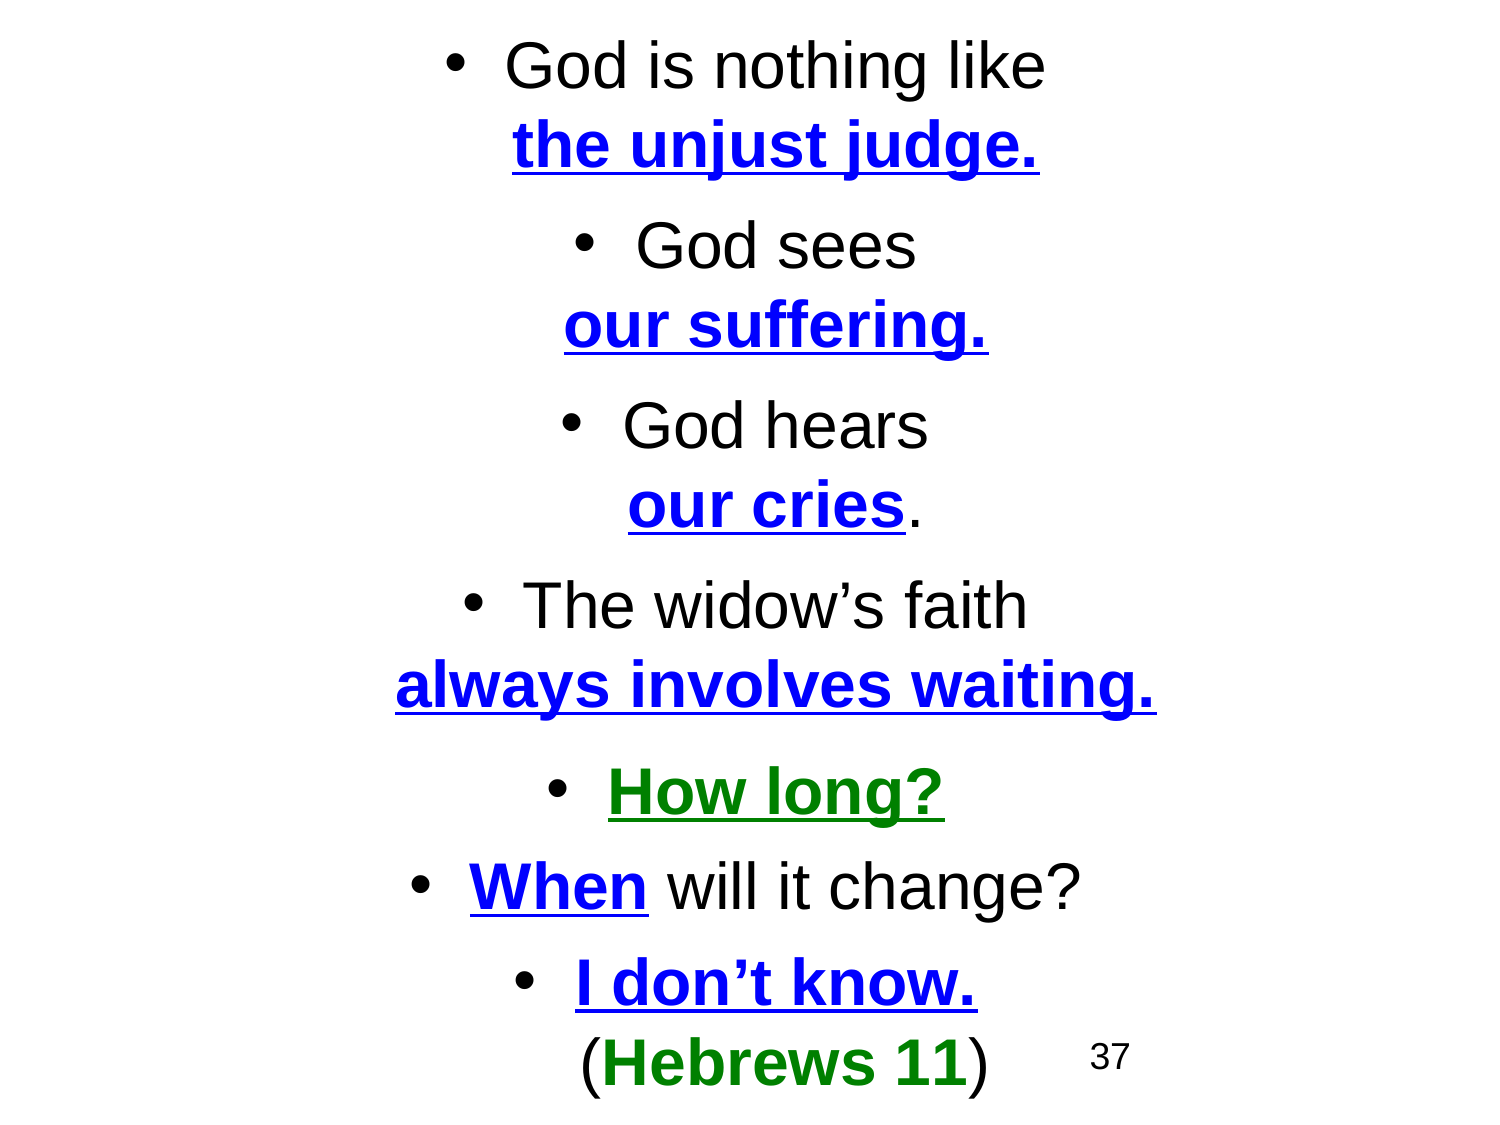

# God is nothing like the unjust judge.
God sees
our suffering.
God hears
our cries.
The widow’s faith
always involves waiting.
How long?
When will it change?
I don’t know.
(Hebrews 11)
37